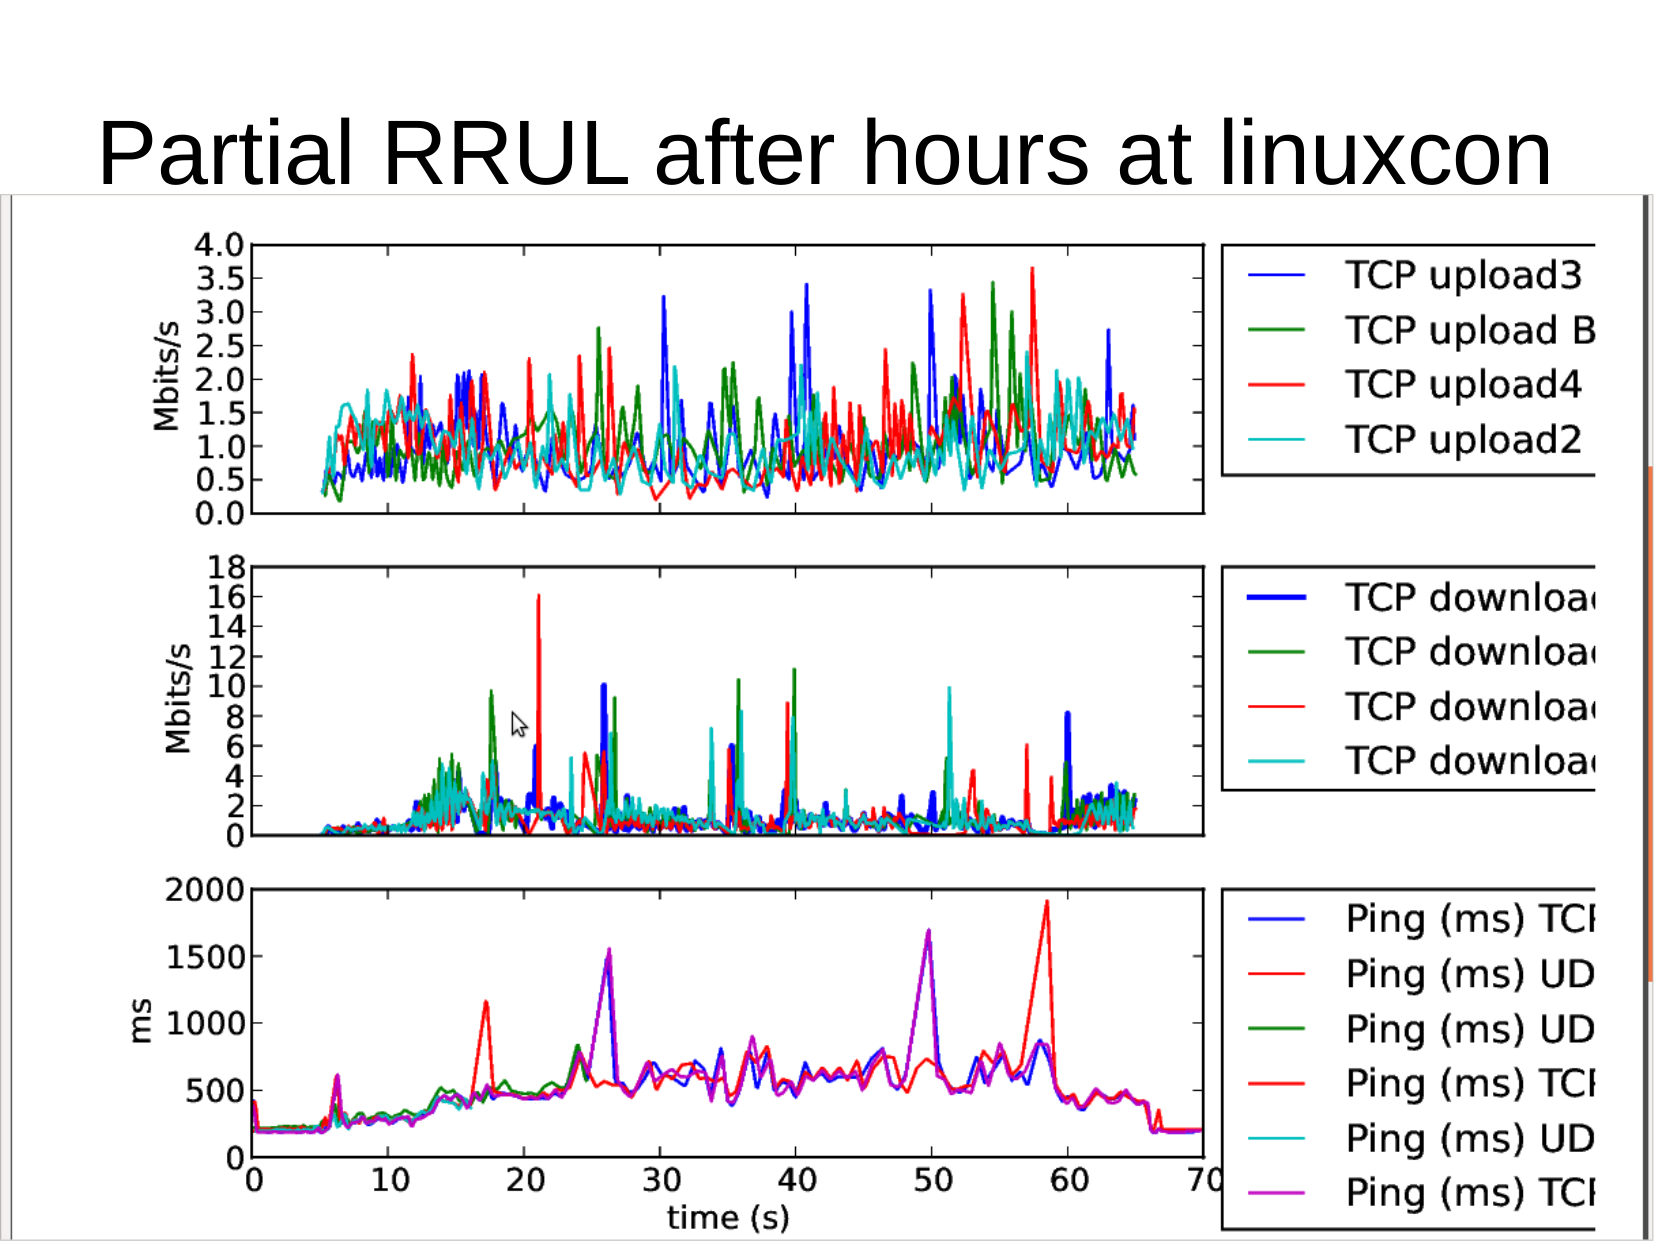

# Partial RRUL after hours at linuxcon